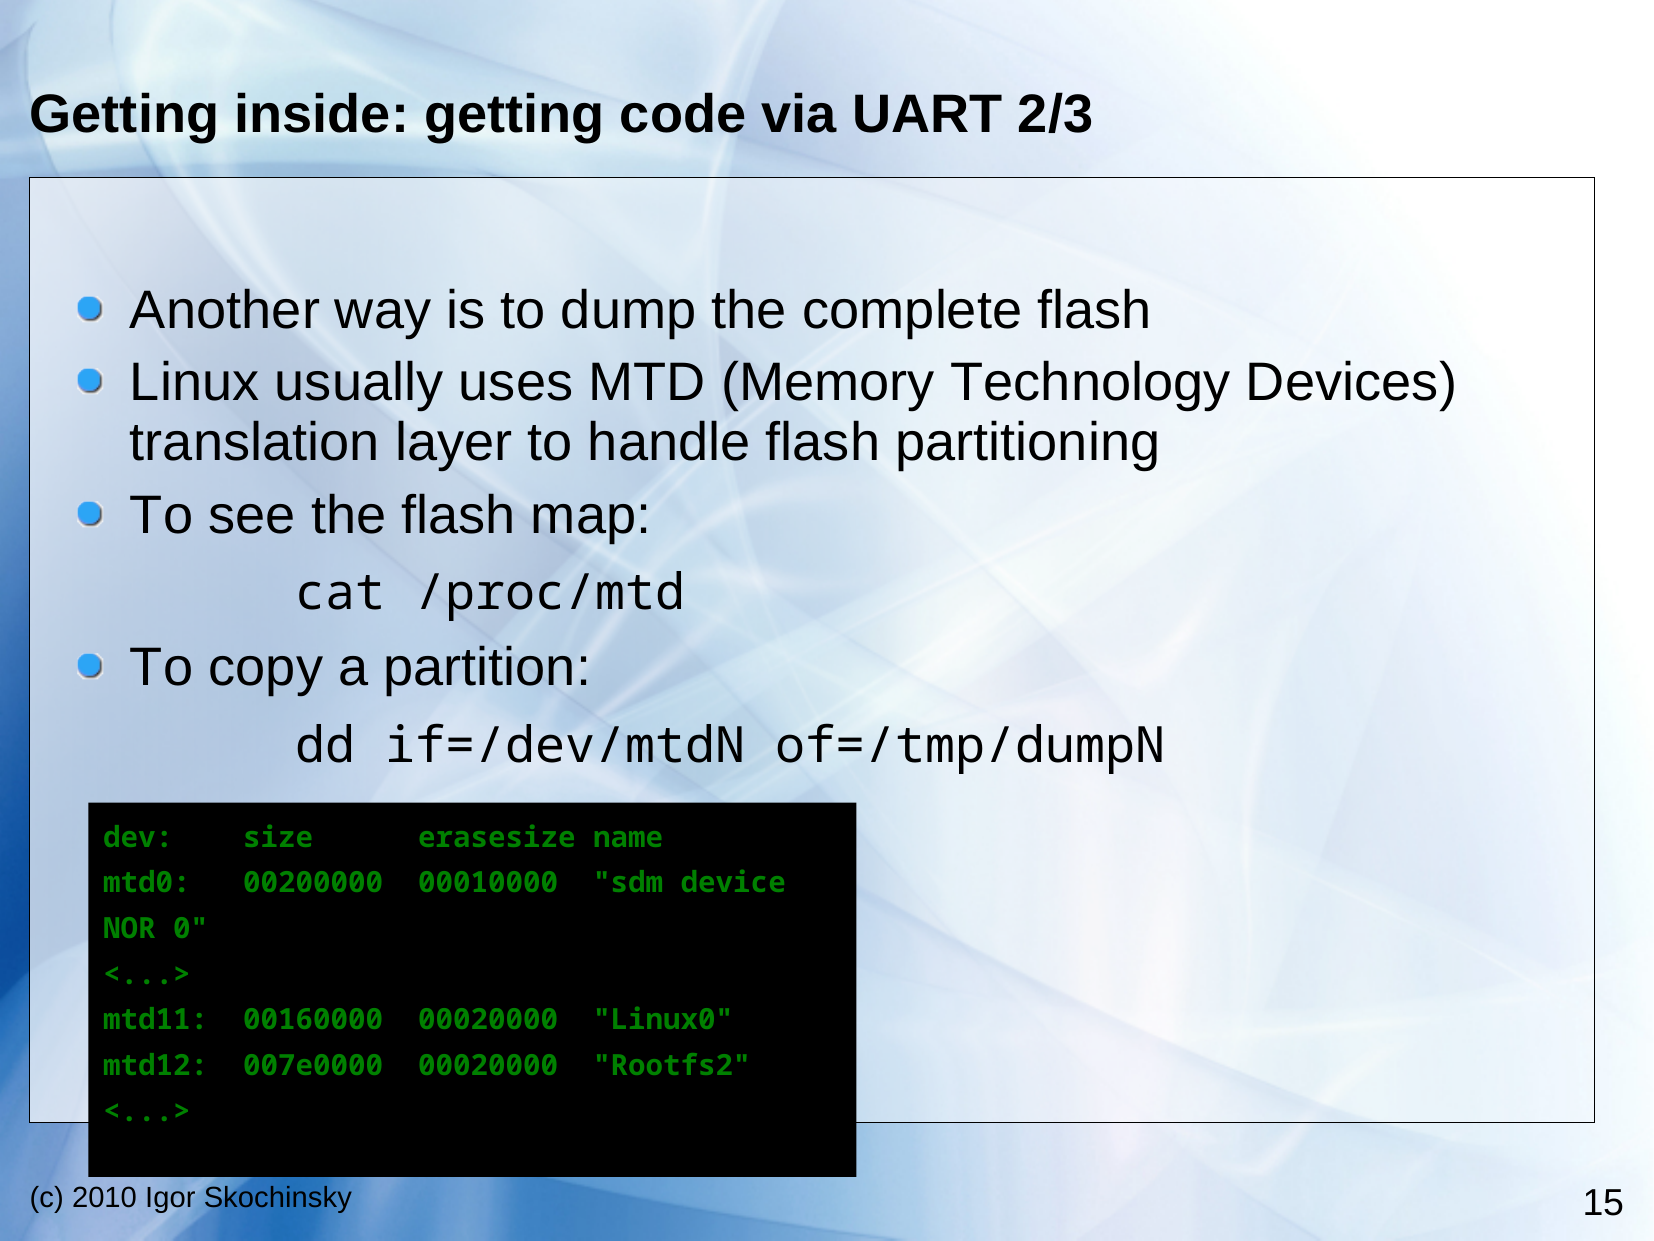

# Getting inside: getting code via UART 2/3
Another way is to dump the complete flash
Linux usually uses MTD (Memory Technology Devices) translation layer to handle flash partitioning
To see the flash map:
cat /proc/mtd
To copy a partition:
dd if=/dev/mtdN of=/tmp/dumpN
dev: size erasesize name
mtd0: 00200000 00010000 "sdm device NOR 0"
<...>
mtd11: 00160000 00020000 "Linux0"
mtd12: 007e0000 00020000 "Rootfs2"
<...>
(c) 2010 Igor Skochinsky
15